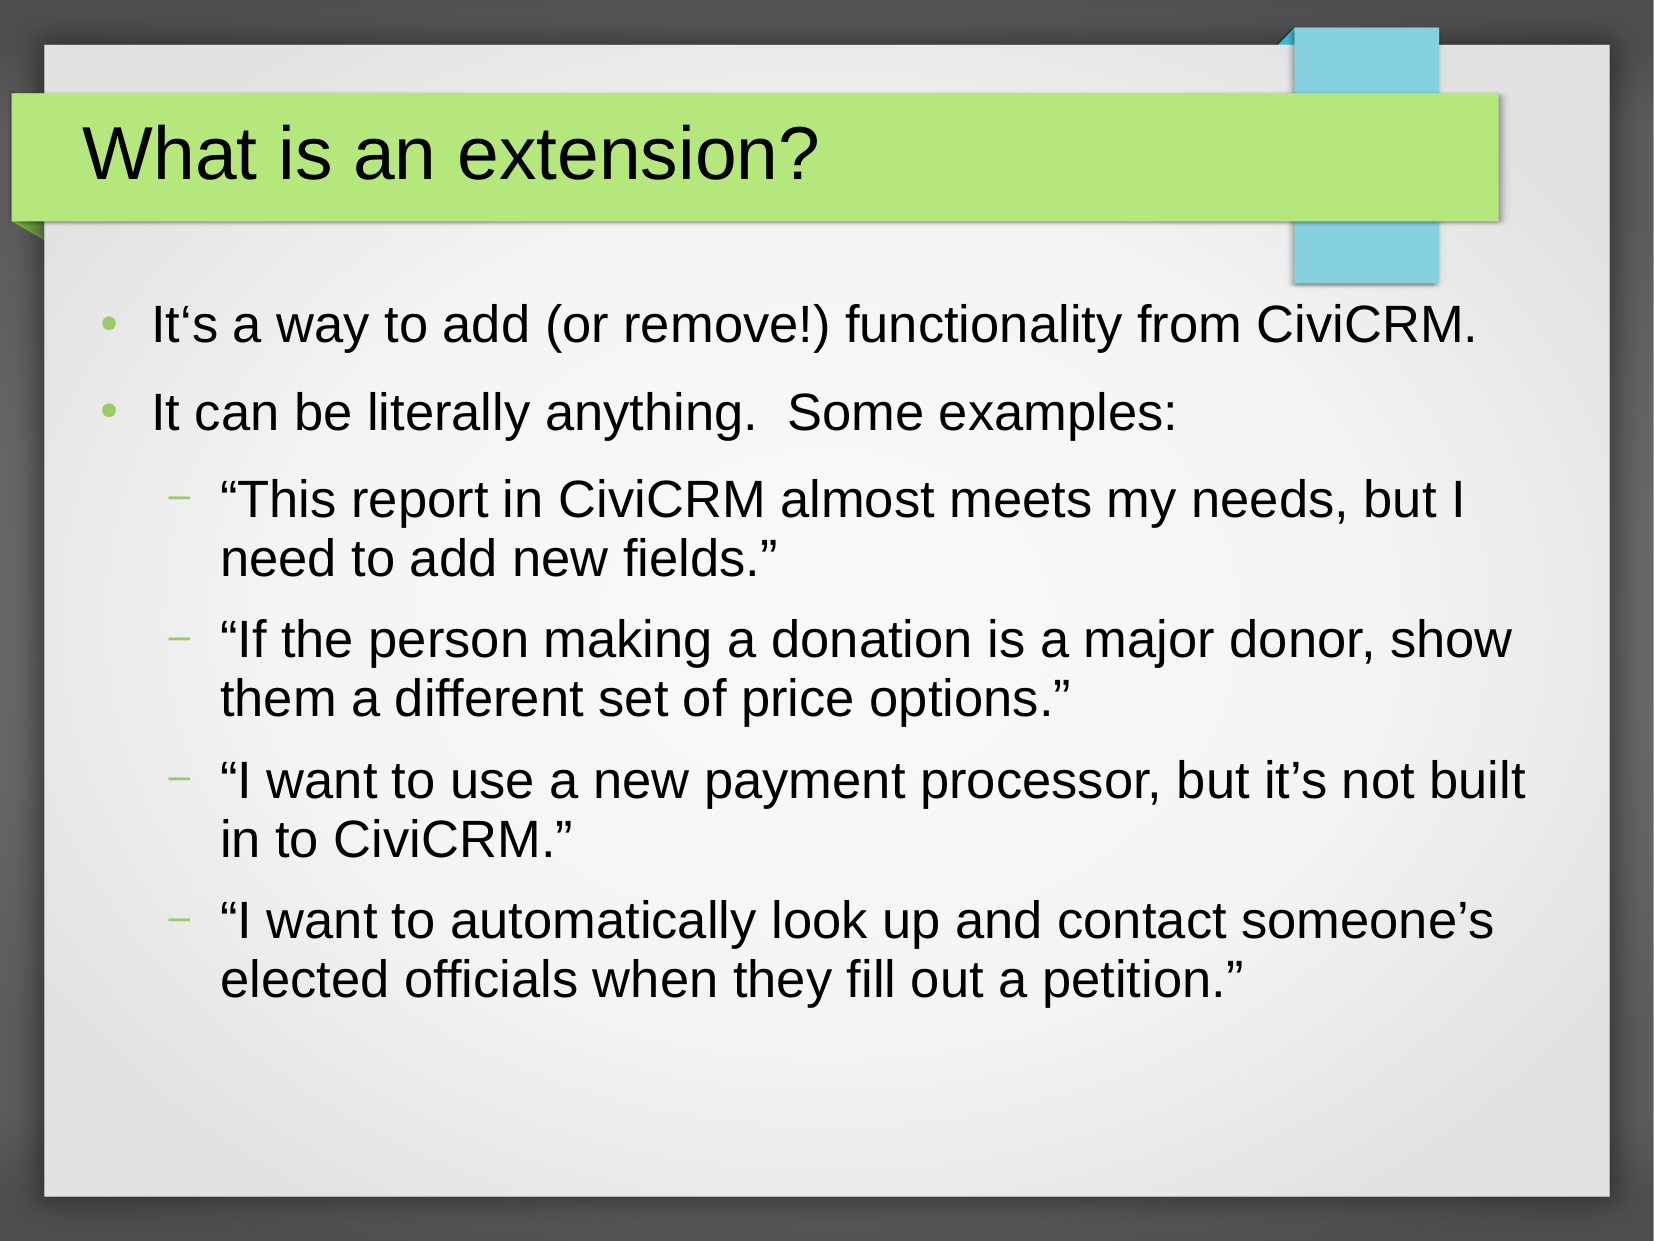

# What is an extension?
It‘s a way to add (or remove!) functionality from CiviCRM.
It can be literally anything. Some examples:
“This report in CiviCRM almost meets my needs, but I need to add new fields.”
“If the person making a donation is a major donor, show them a different set of price options.”
“I want to use a new payment processor, but it’s not built in to CiviCRM.”
“I want to automatically look up and contact someone’s elected officials when they fill out a petition.”